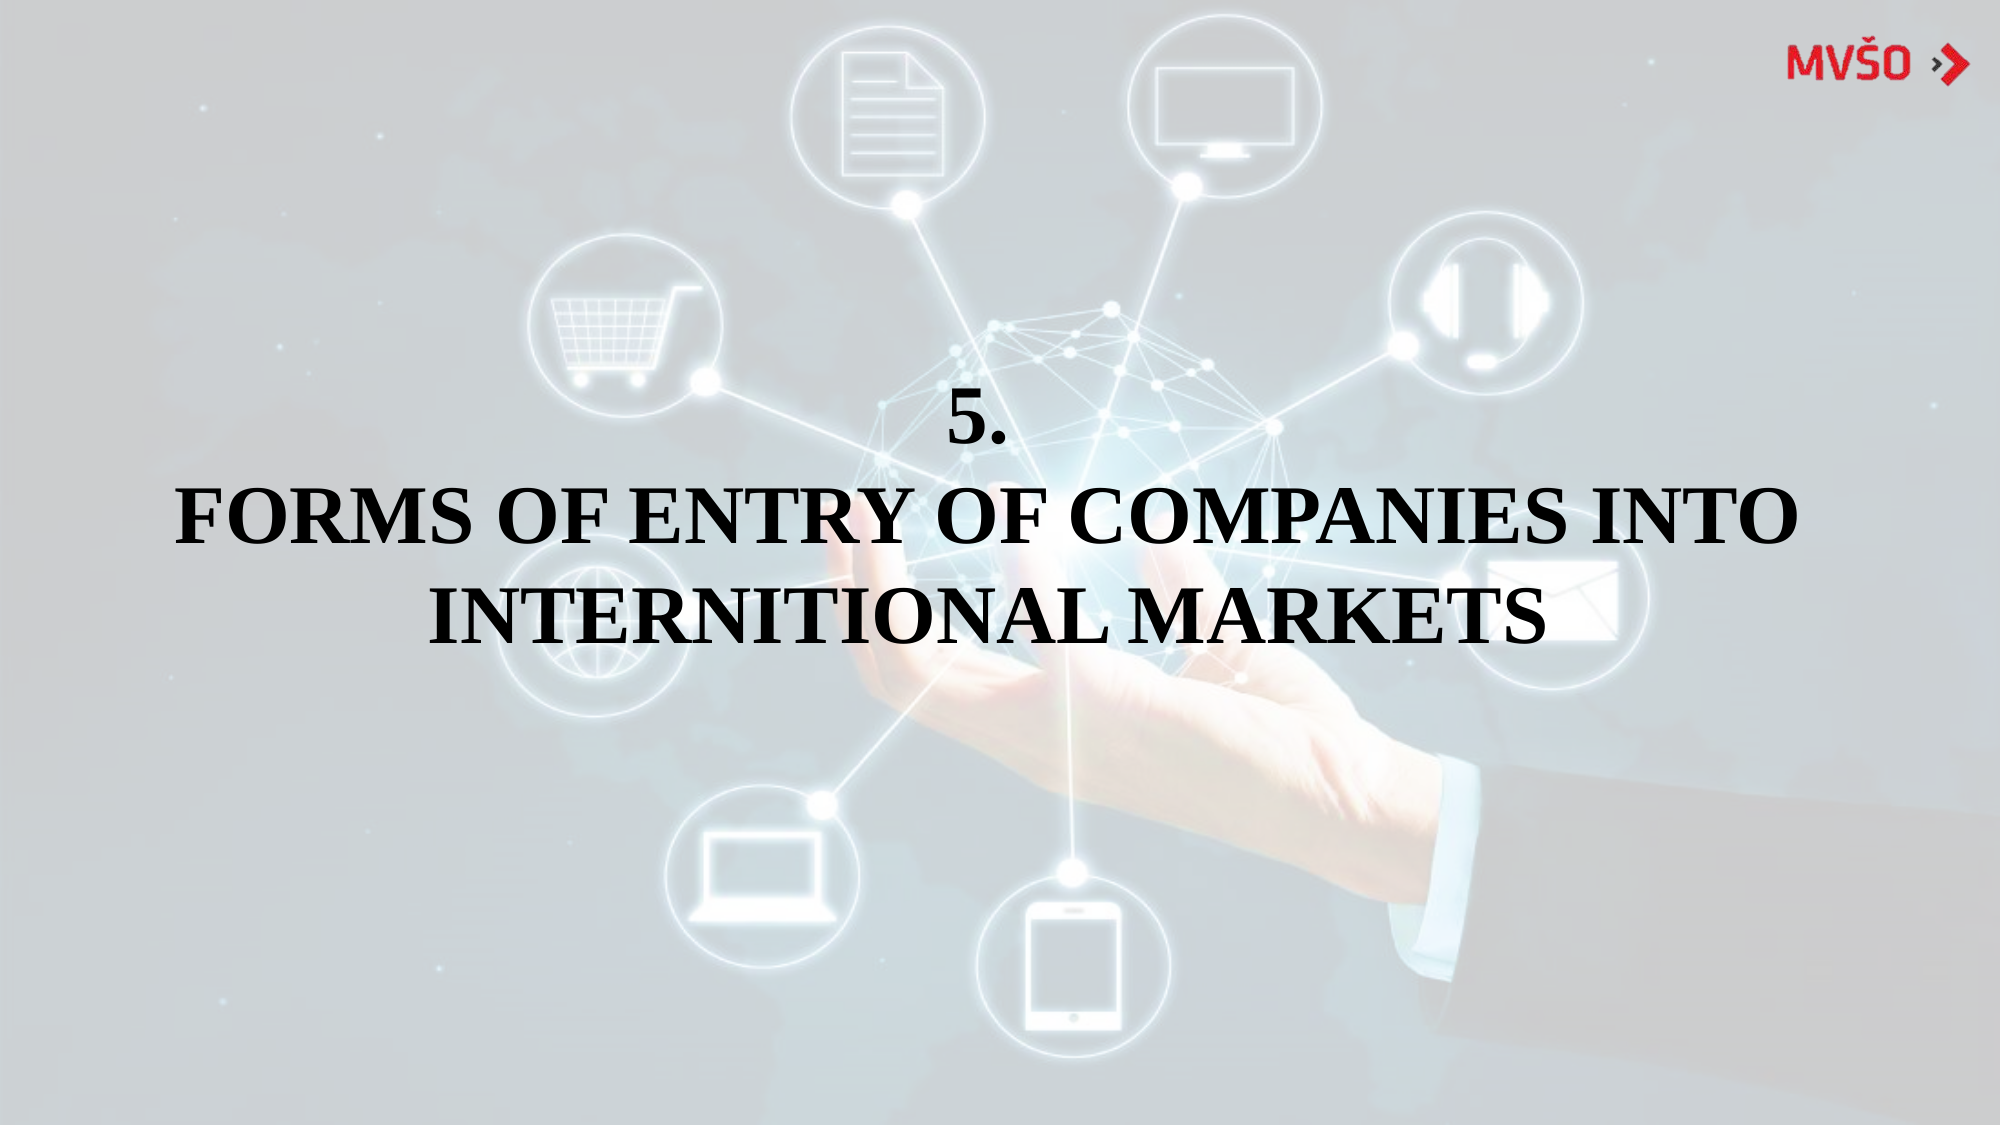

5.
FORMS OF ENTRY OF COMPANIES INTO INTERNITIONAL MARKETS